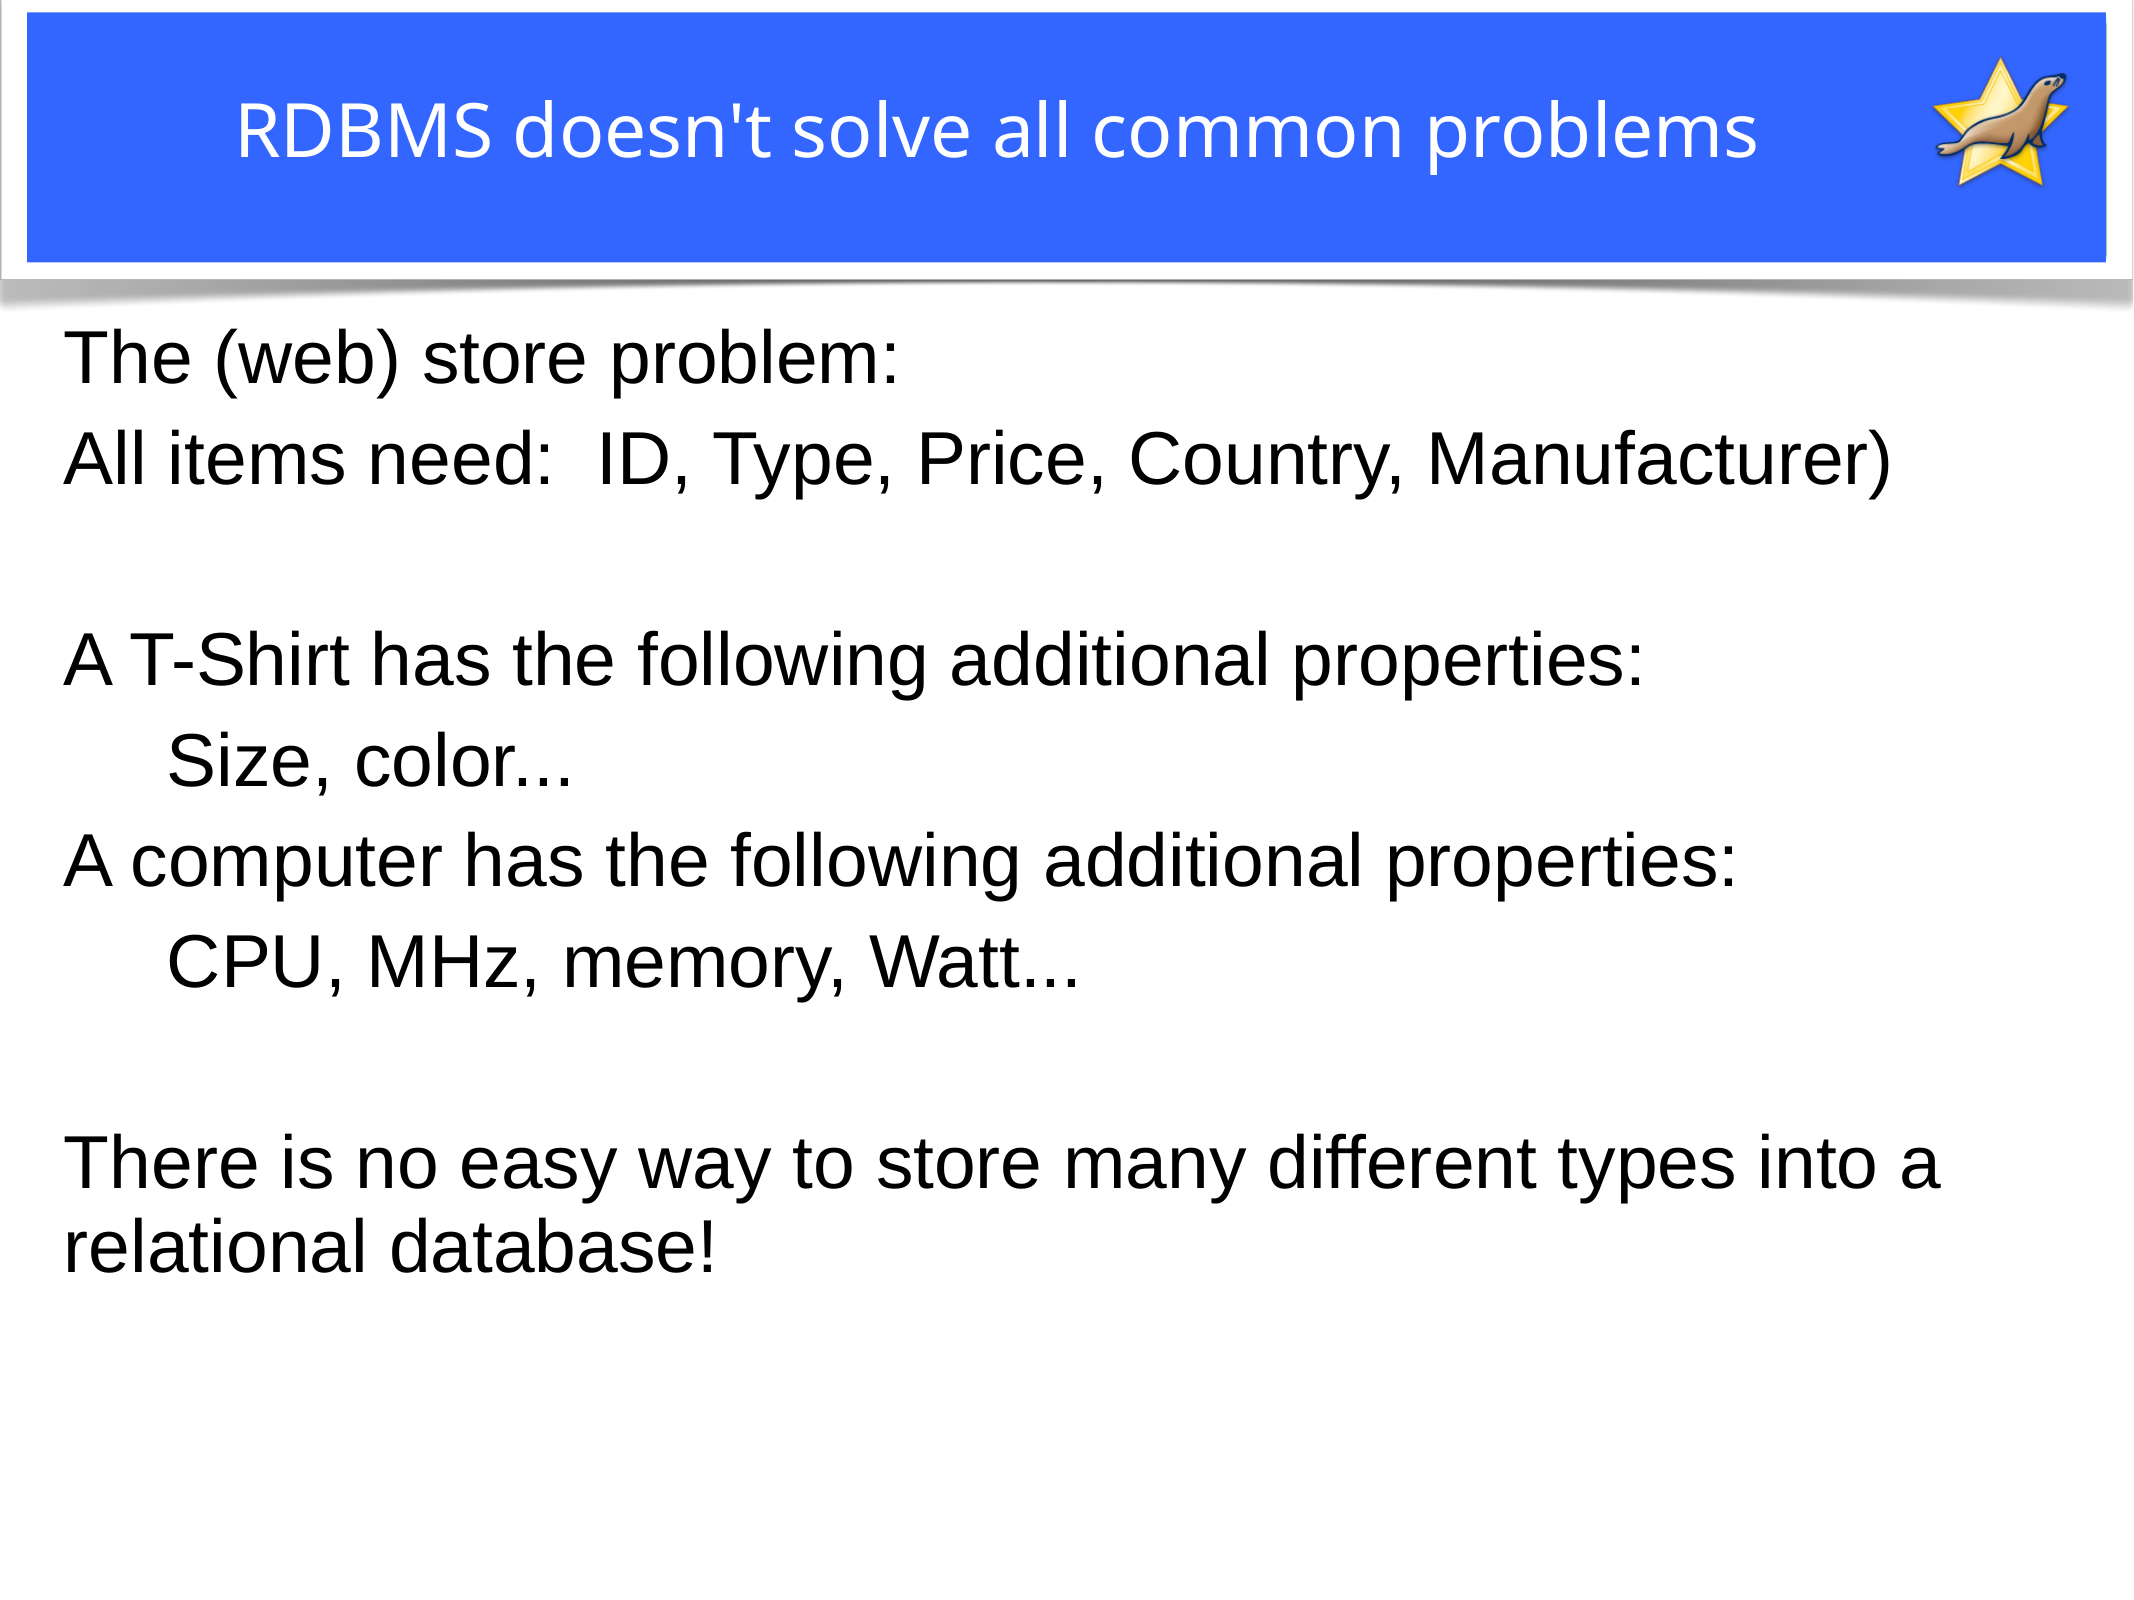

# RDBMS doesn't solve all common problems
The (web) store problem:
All items need: ID, Type, Price, Country, Manufacturer)
A T-Shirt has the following additional properties:
	Size, color...
A computer has the following additional properties:
	CPU, MHz, memory, Watt...
There is no easy way to store many different types into a relational database!